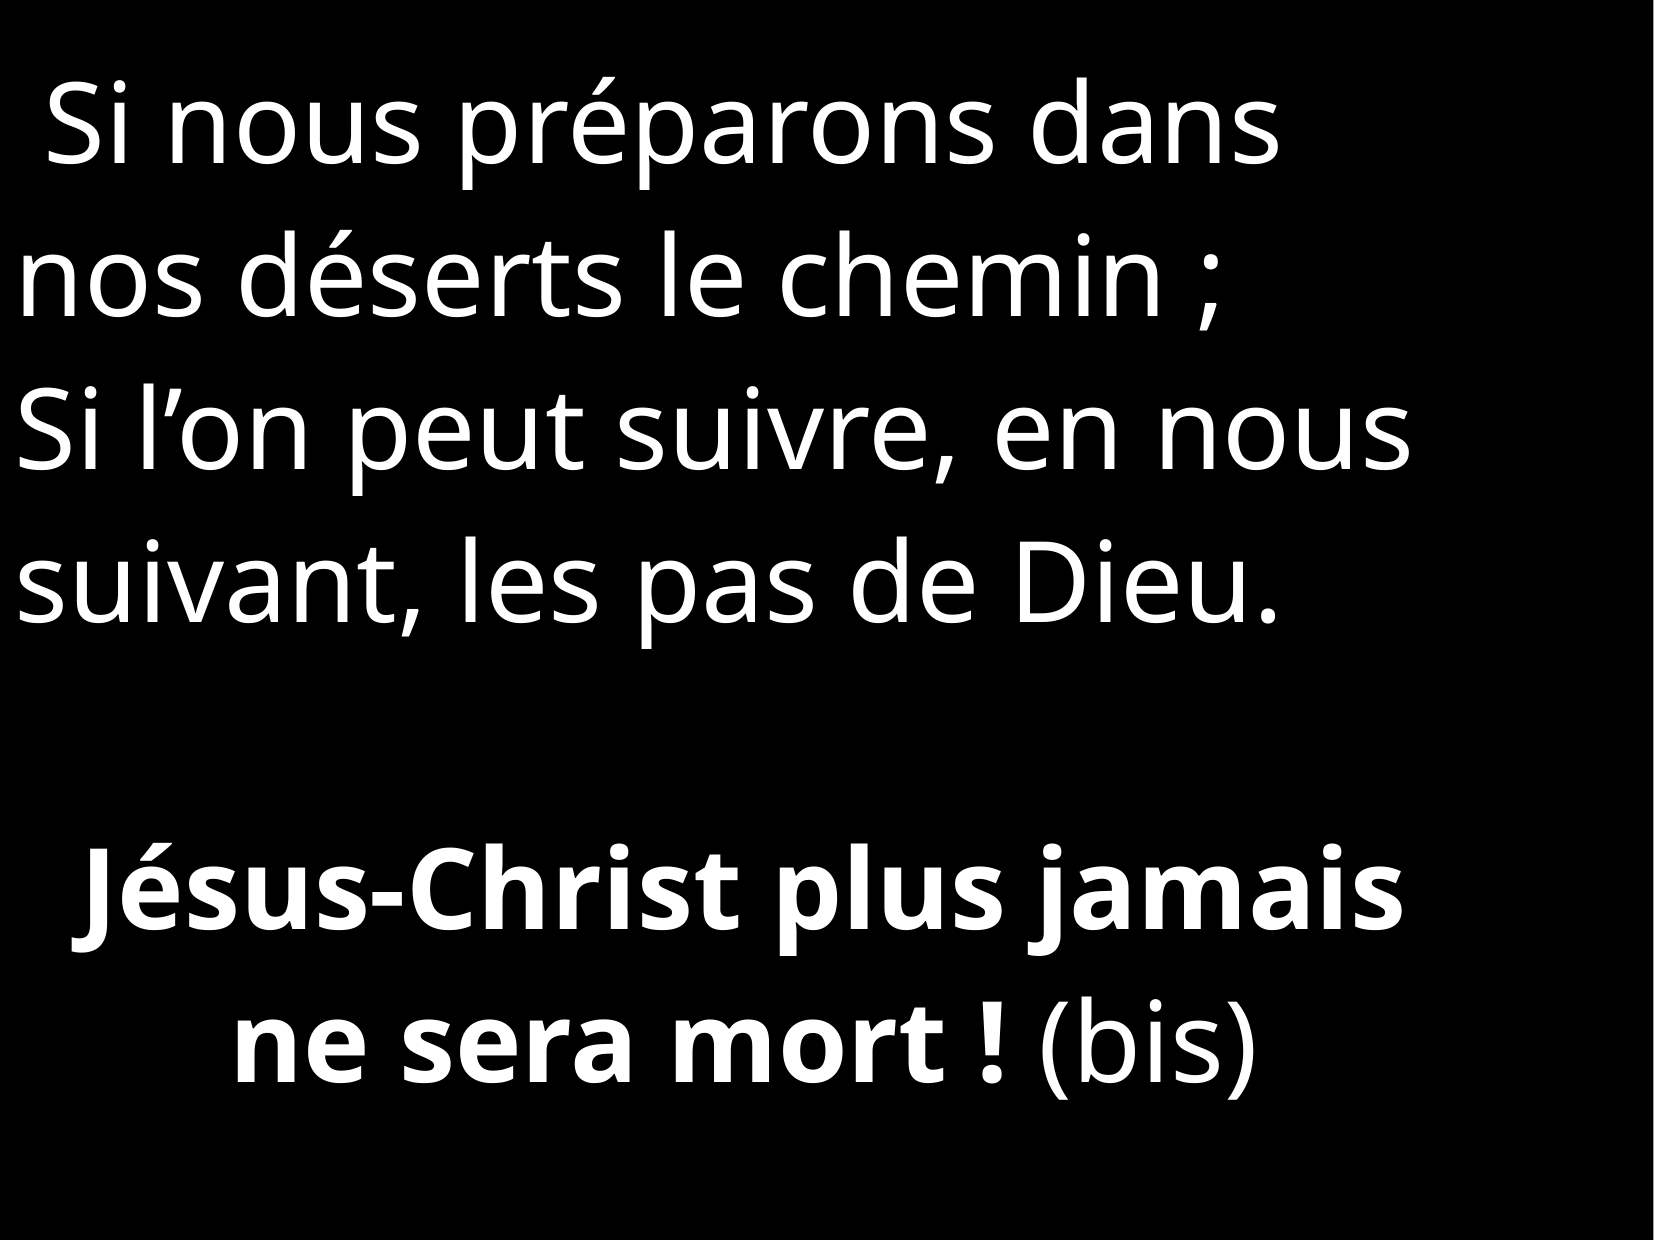

Si nous préparons dans nos déserts le chemin ;
Si l’on peut suivre, en nous suivant, les pas de Dieu.
Jésus-Christ plus jamais ne sera mort ! (bis)